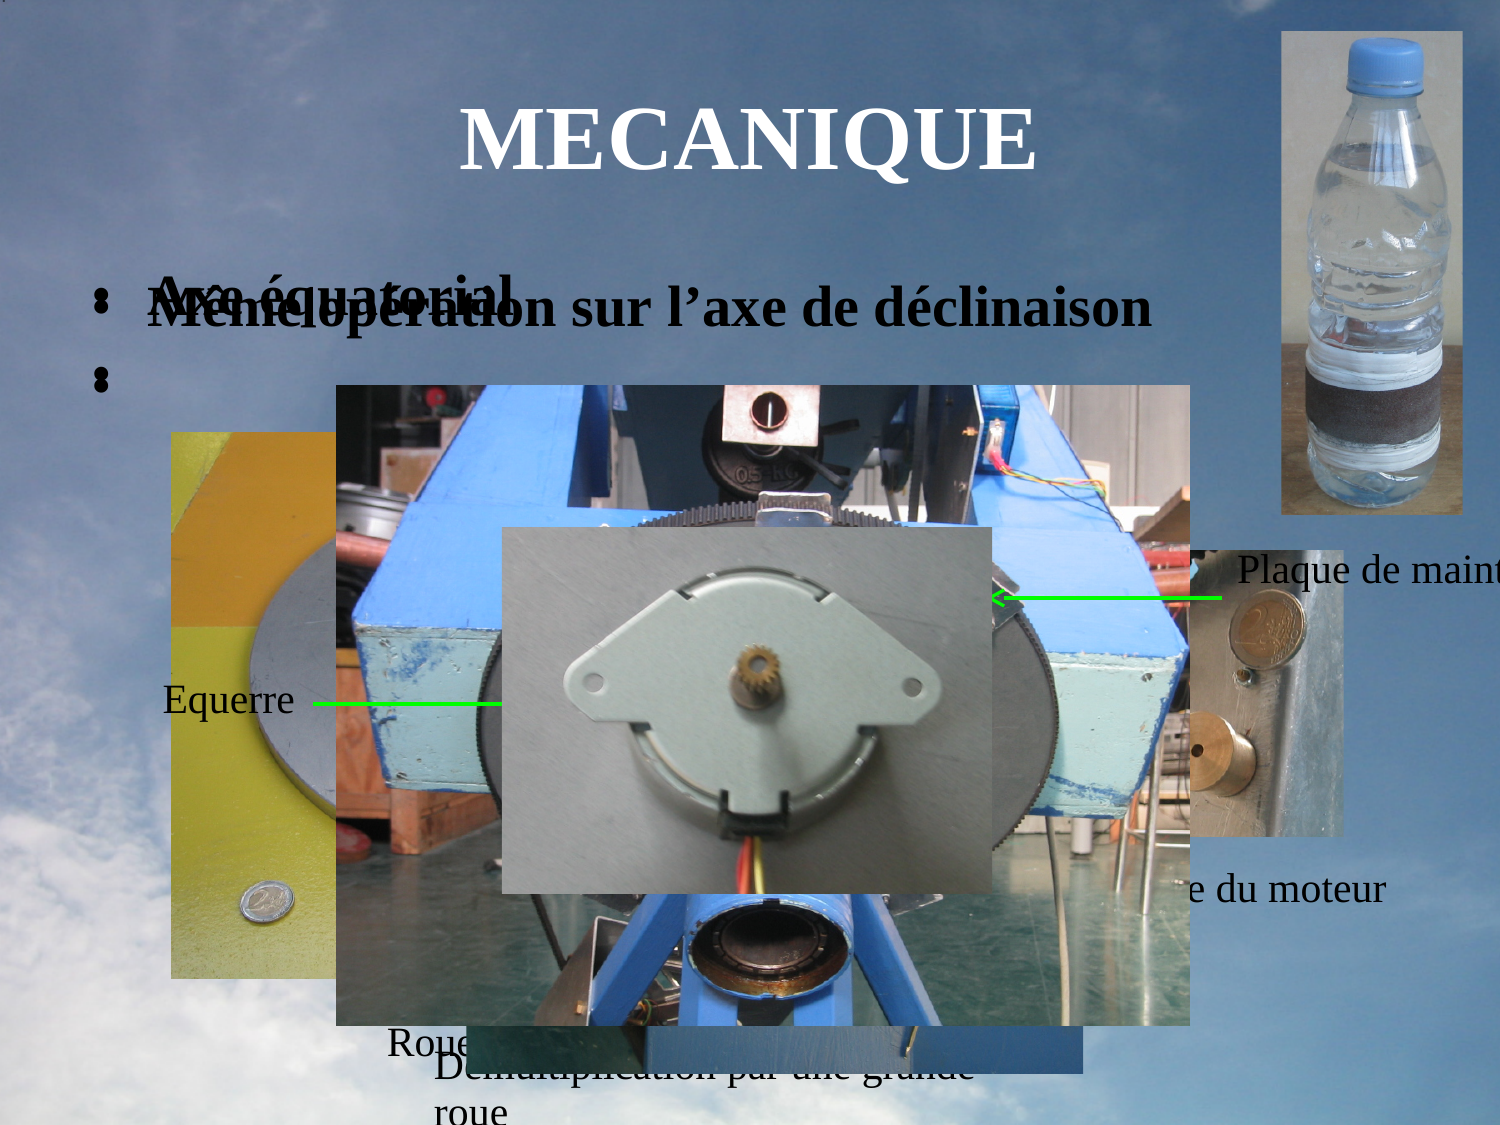

# MECANIQUE
Axe équatorial
Même opération sur l’axe de déclinaison
Plaque de maintien
Equerre
Roue du moteur
Moteur disponible
Roue de la fourche
Démultiplication par une grande roue